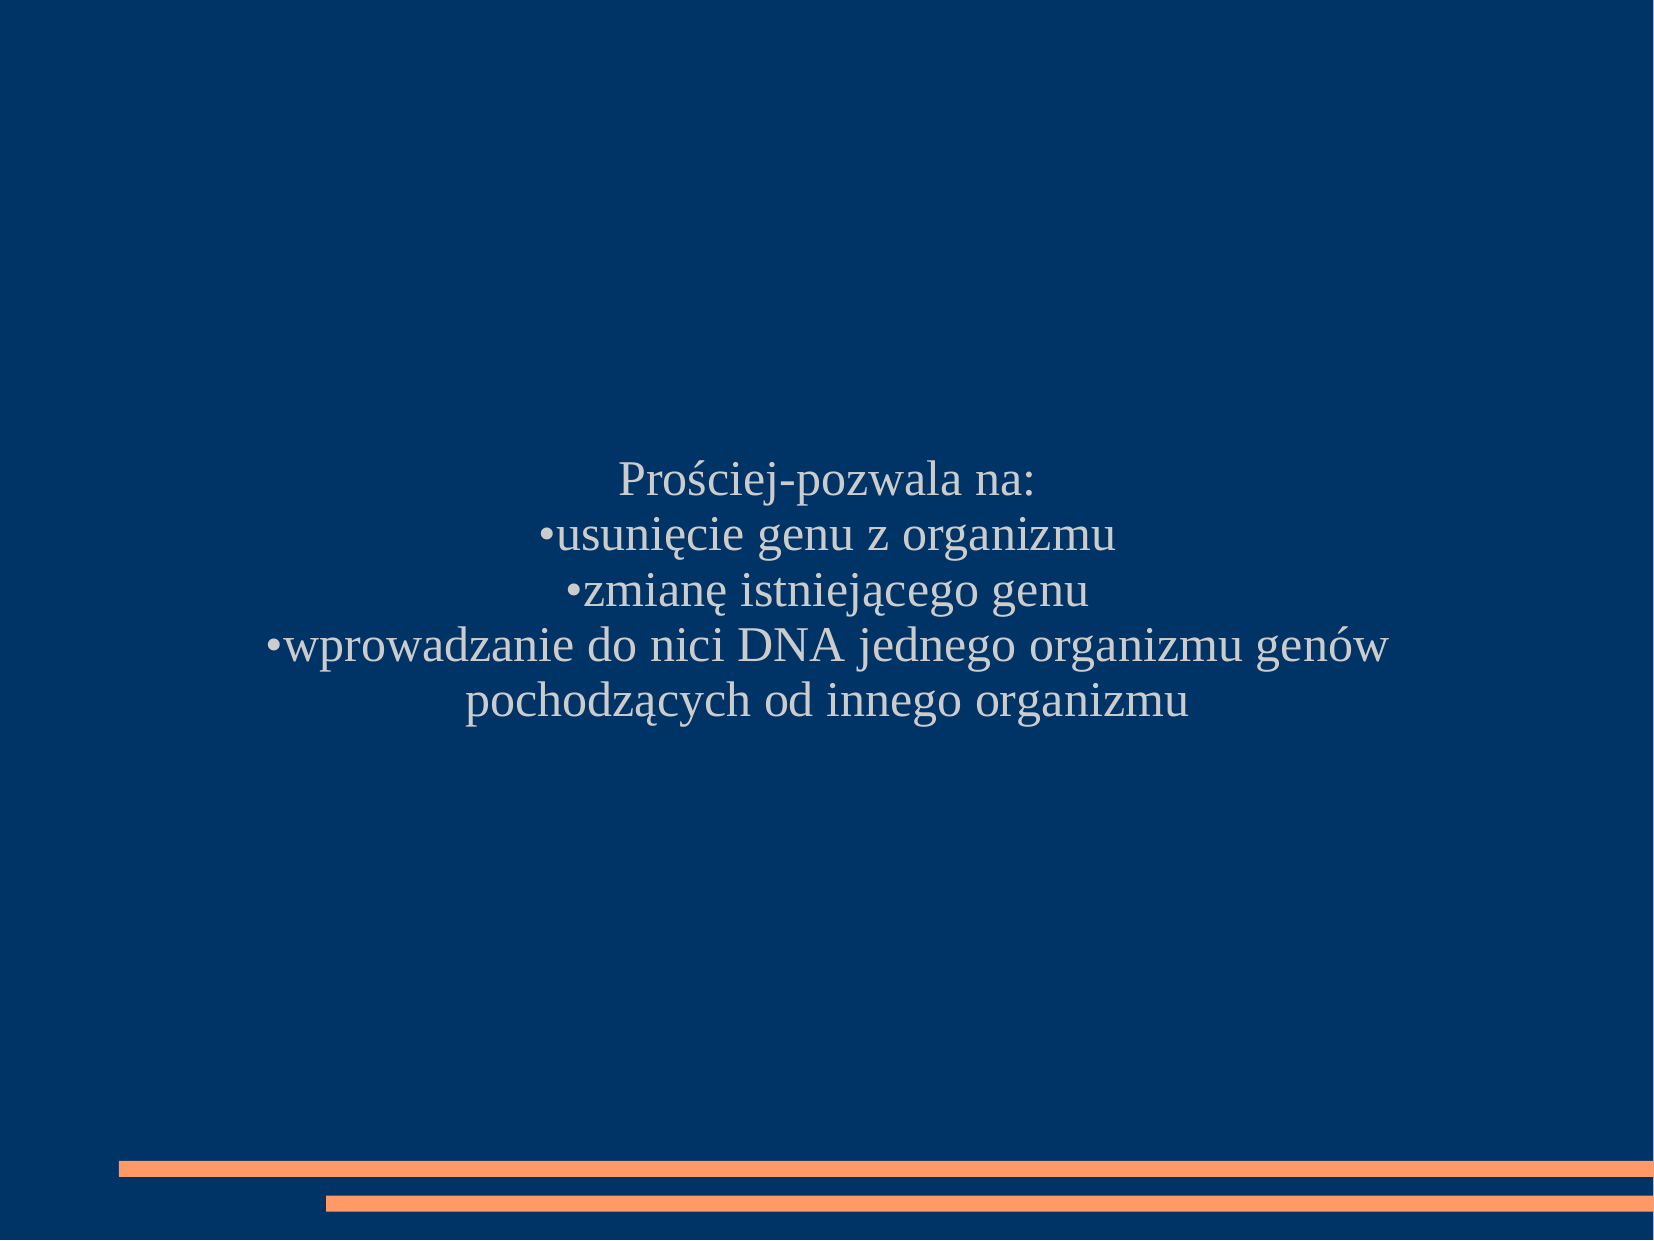

# Prościej-pozwala na:
•usunięcie genu z organizmu
•zmianę istniejącego genu
•wprowadzanie do nici DNA jednego organizmu genów pochodzących od innego organizmu